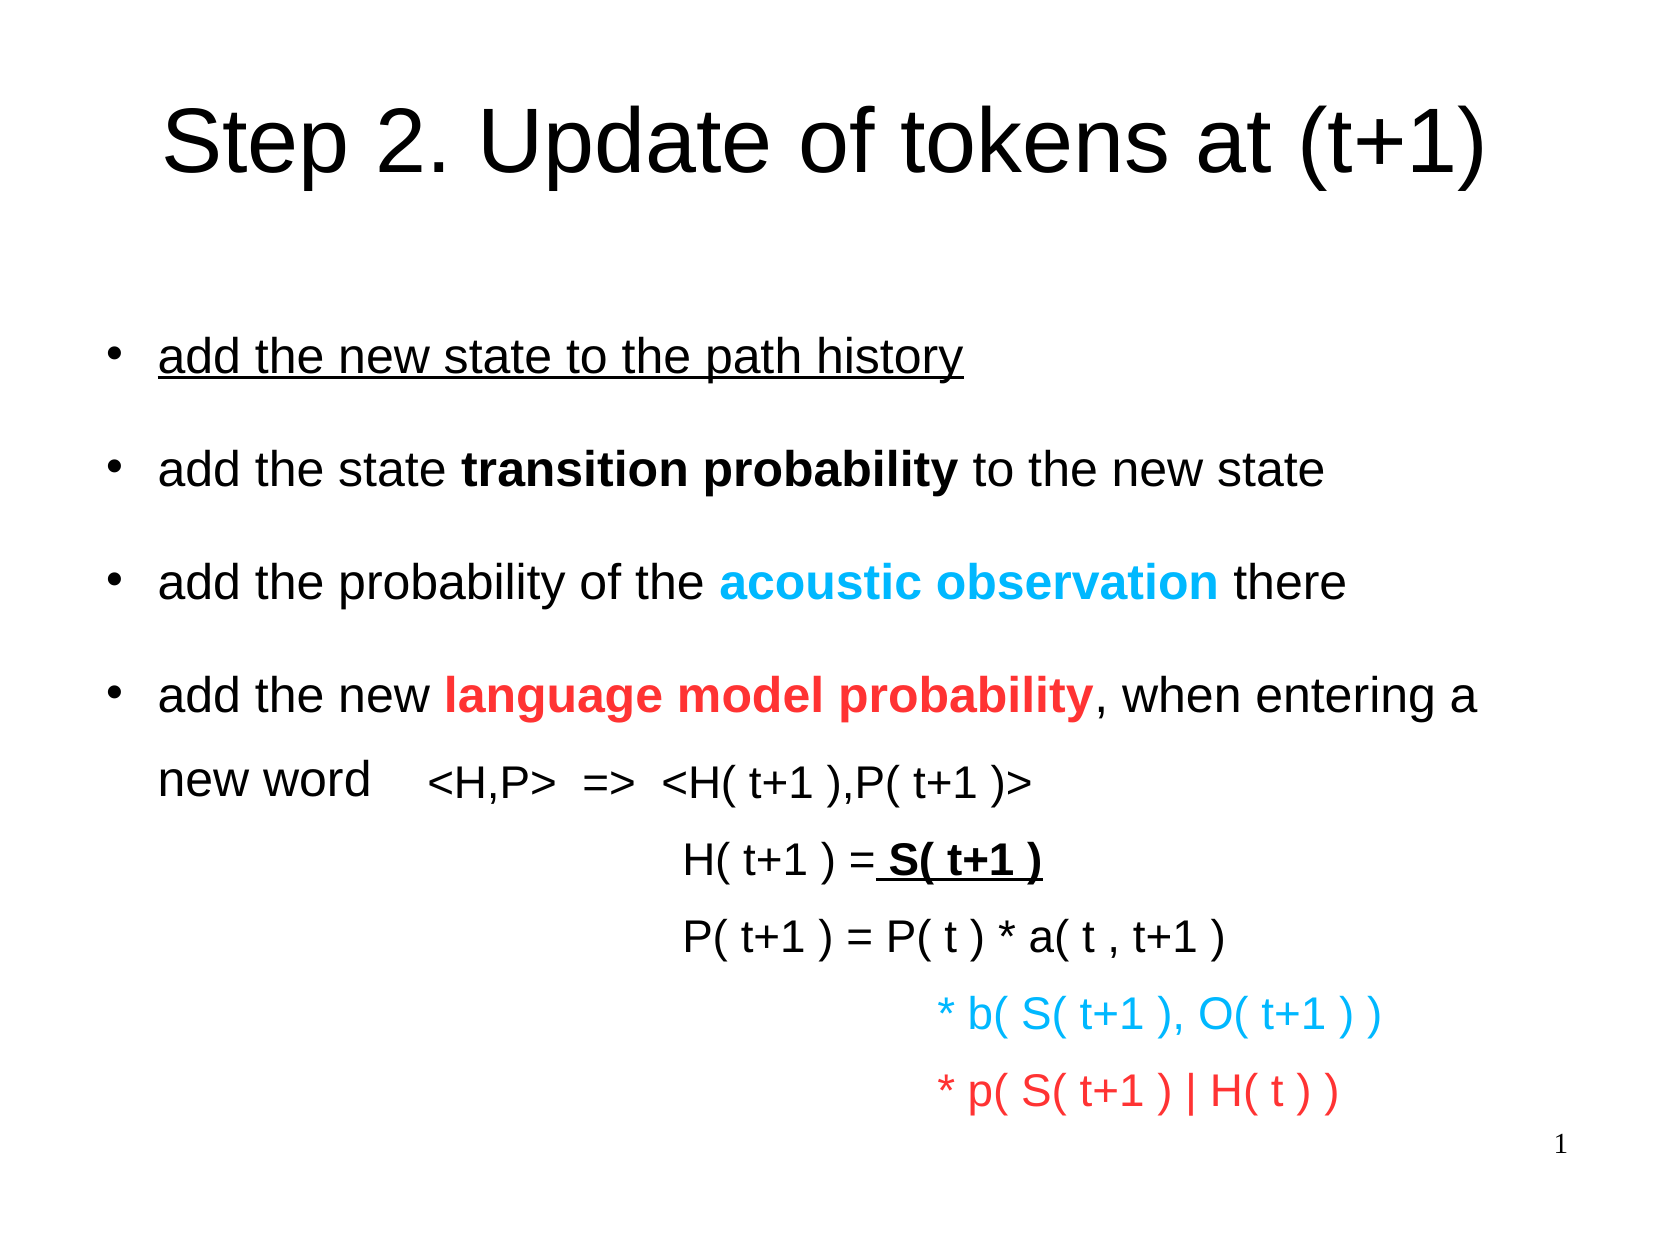

# Step 2. Update of tokens at (t+1)
add the new state to the path history
add the state transition probability to the new state
add the probability of the acoustic observation there
add the new language model probability, when entering a new word
<H,P> => <H( t+1 ),P( t+1 )>
 H( t+1 ) = S( t+1 )
 P( t+1 ) = P( t ) * a( t , t+1 )
 * b( S( t+1 ), O( t+1 ) )
 * p( S( t+1 ) | H( t ) )
1